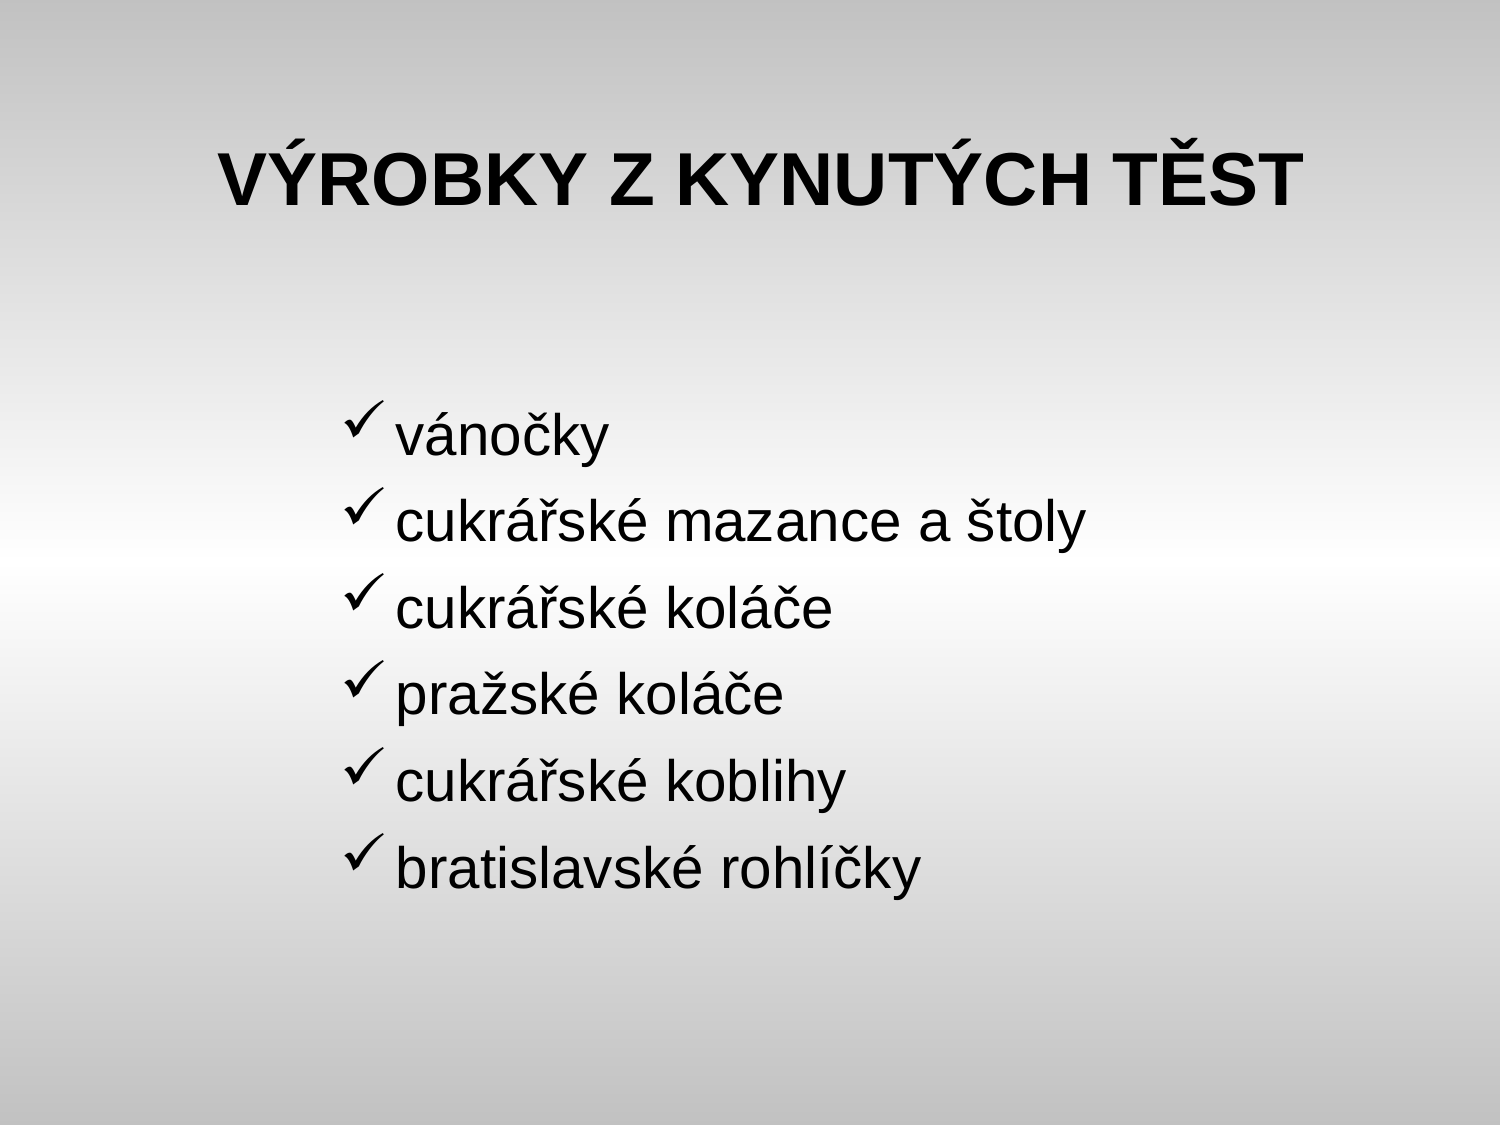

# VÝROBKY Z KYNUTÝCH TĚST
vánočky
cukrářské mazance a štoly
cukrářské koláče
pražské koláče
cukrářské koblihy
bratislavské rohlíčky